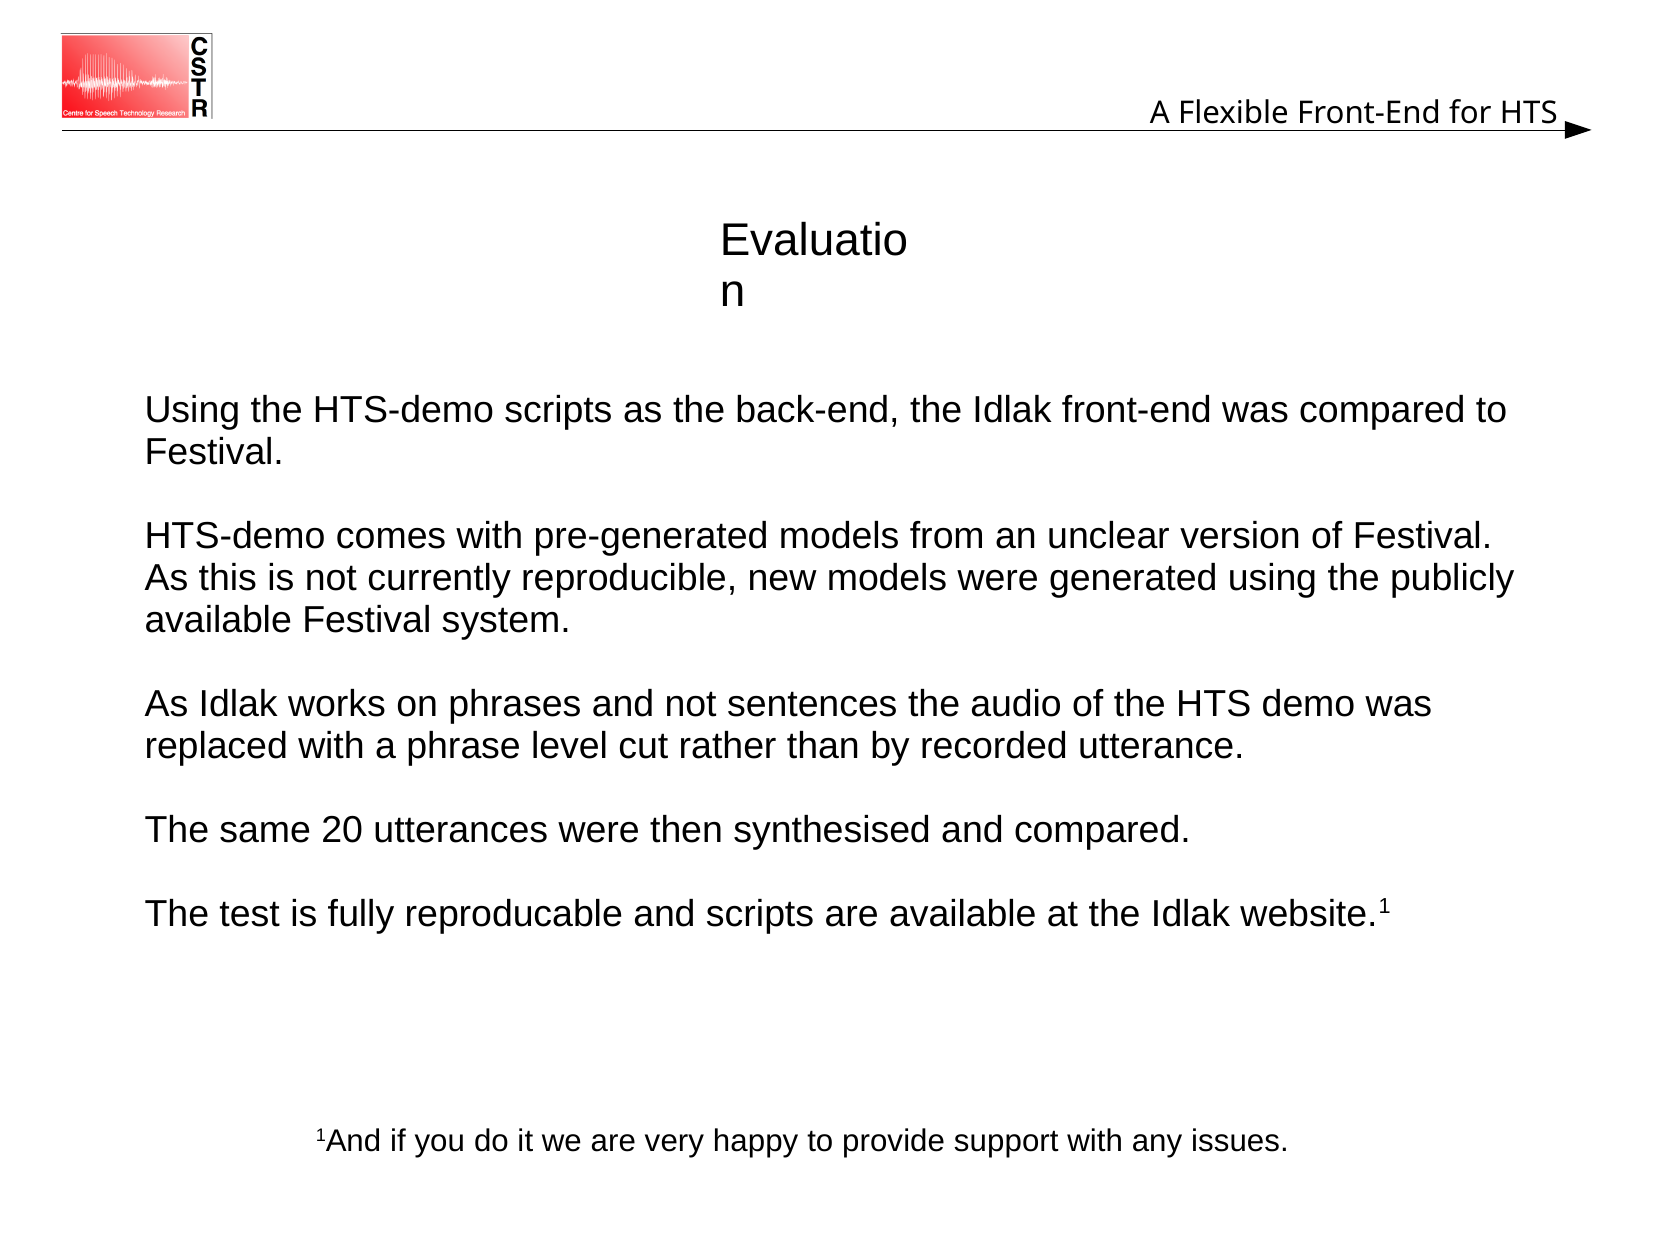

A Flexible Front-End for HTS
Evaluation
Using the HTS-demo scripts as the back-end, the Idlak front-end was compared to Festival.
HTS-demo comes with pre-generated models from an unclear version of Festival. As this is not currently reproducible, new models were generated using the publicly available Festival system.
As Idlak works on phrases and not sentences the audio of the HTS demo was replaced with a phrase level cut rather than by recorded utterance.
The same 20 utterances were then synthesised and compared.
The test is fully reproducable and scripts are available at the Idlak website.1
1And if you do it we are very happy to provide support with any issues.